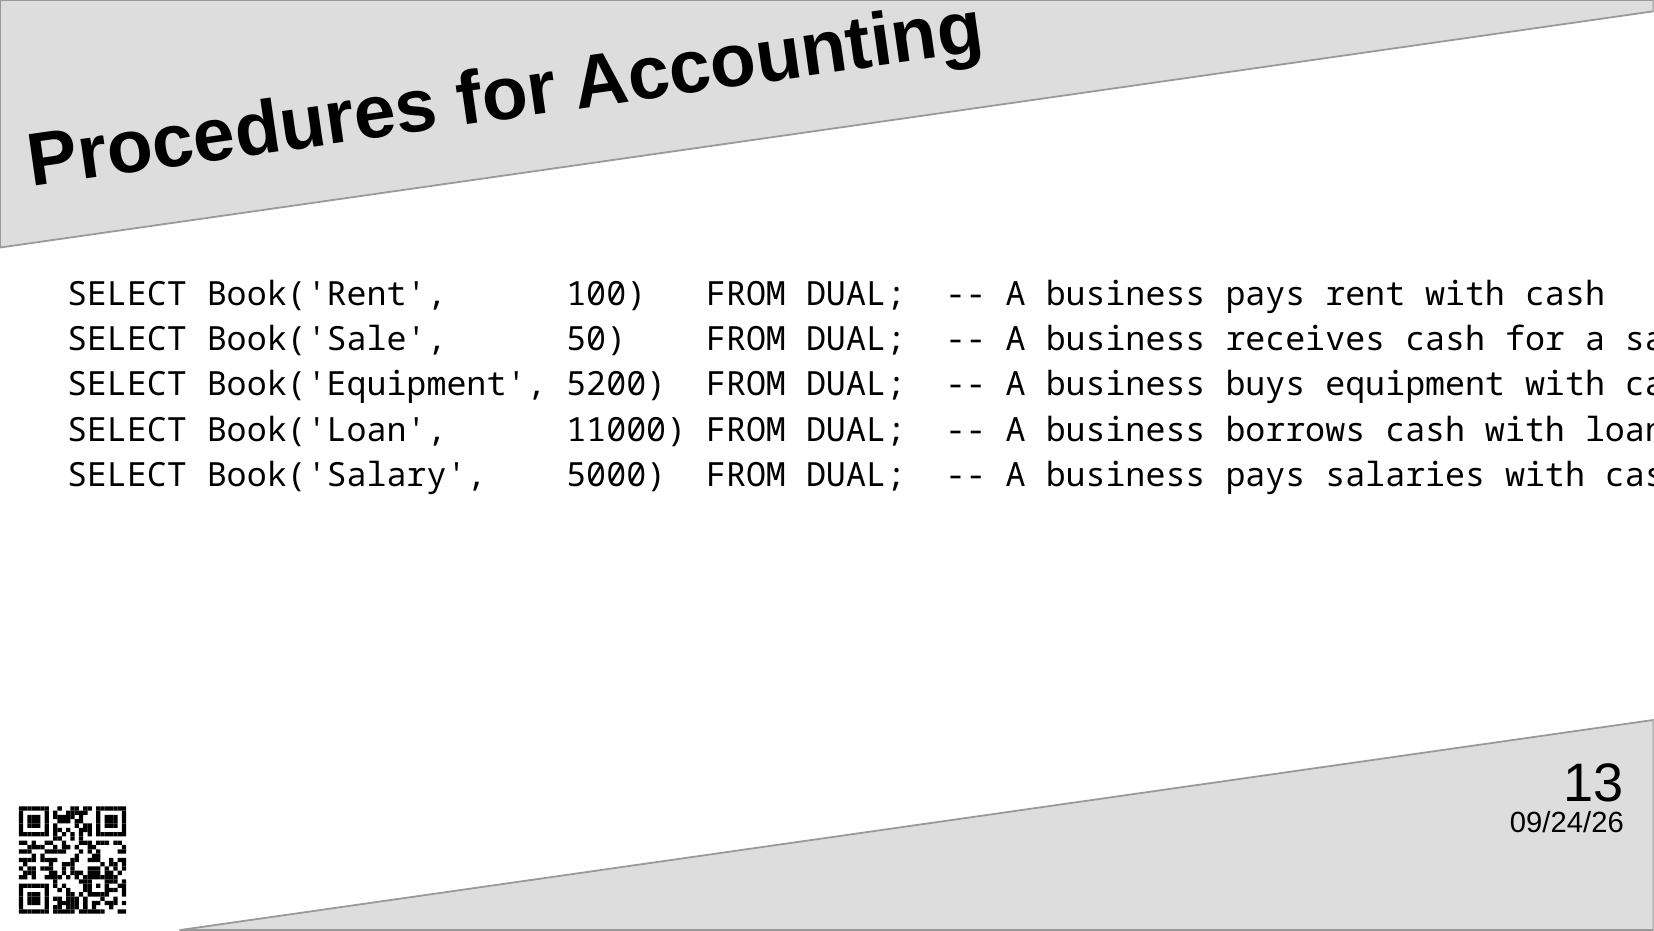

# Procedures for Accounting
SELECT Book('Rent', 100) FROM DUAL; -- A business pays rent with cash
SELECT Book('Sale', 50) FROM DUAL; -- A business receives cash for a sale
SELECT Book('Equipment', 5200) FROM DUAL; -- A business buys equipment with cash
SELECT Book('Loan', 11000) FROM DUAL; -- A business borrows cash with loan
SELECT Book('Salary', 5000) FROM DUAL; -- A business pays salaries with cash
13